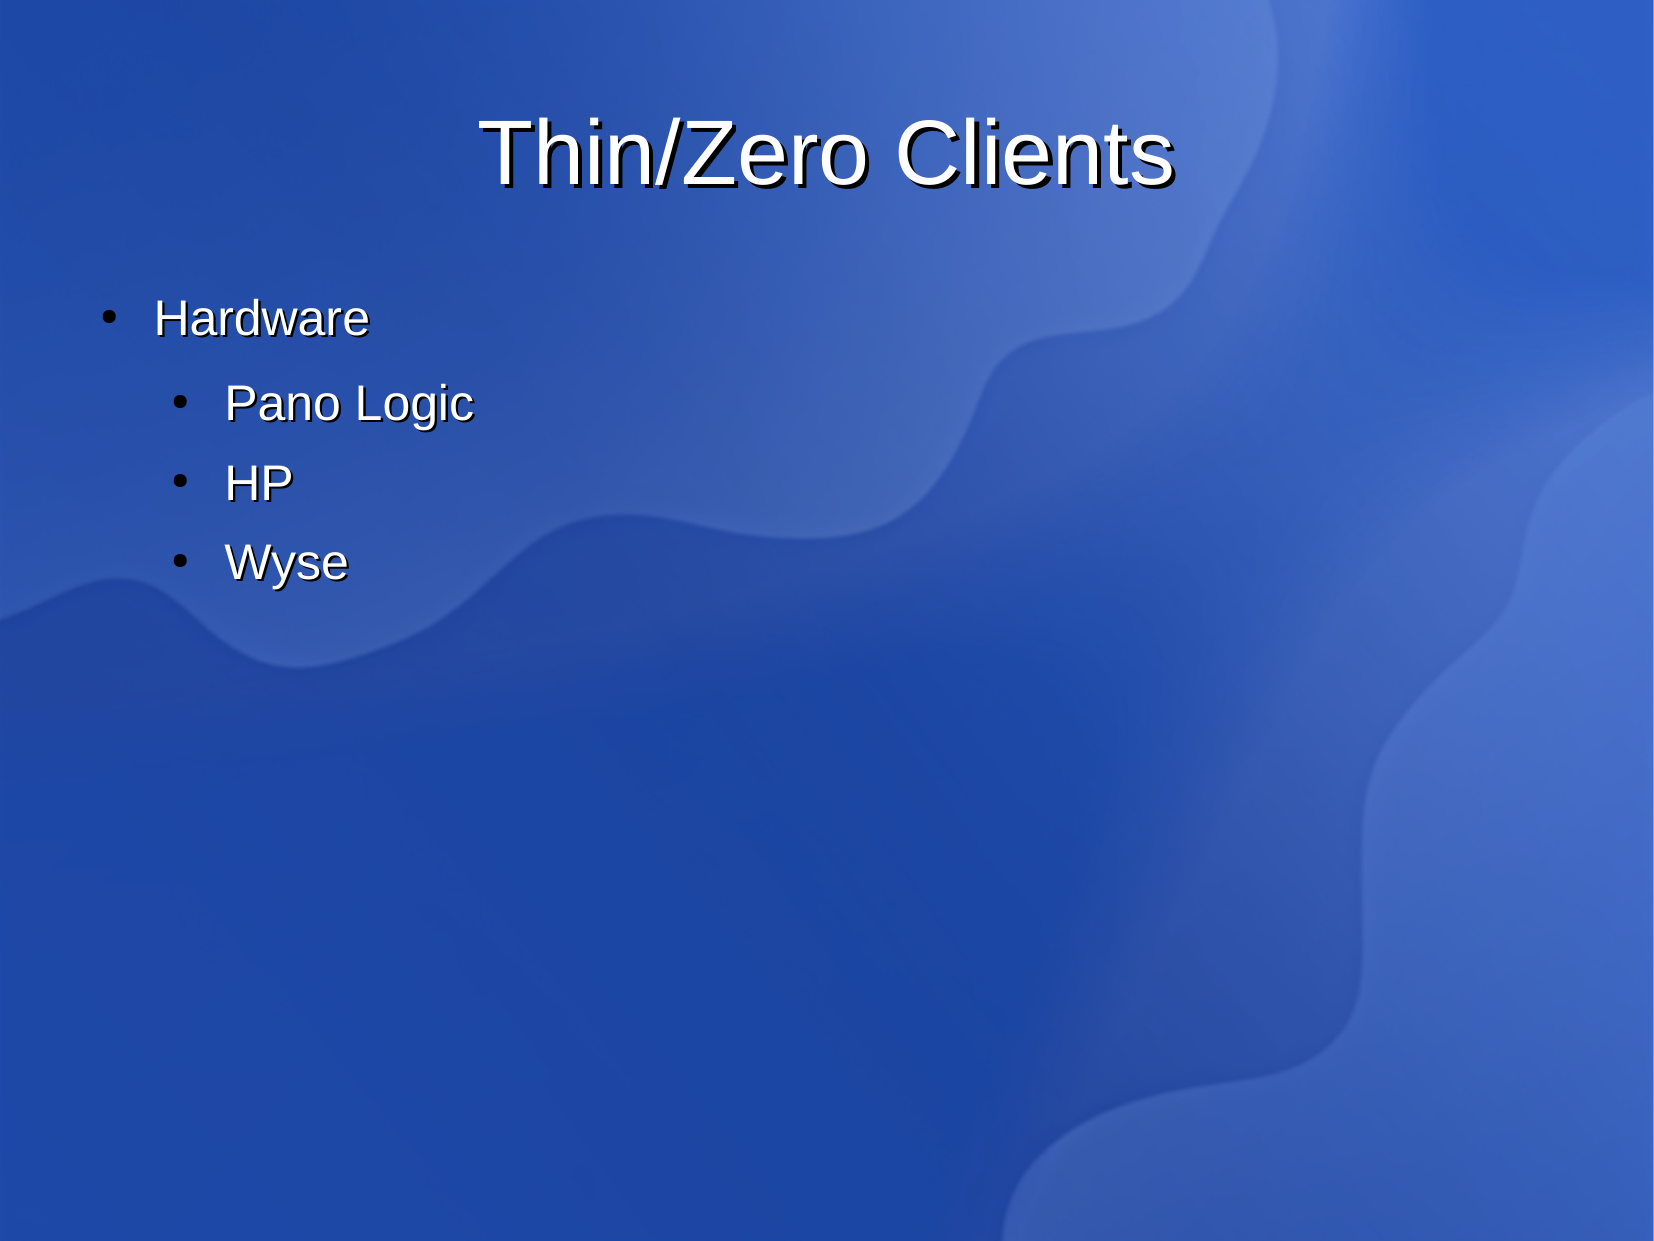

# Thin/Zero Clients
Hardware
Pano Logic
HP
Wyse